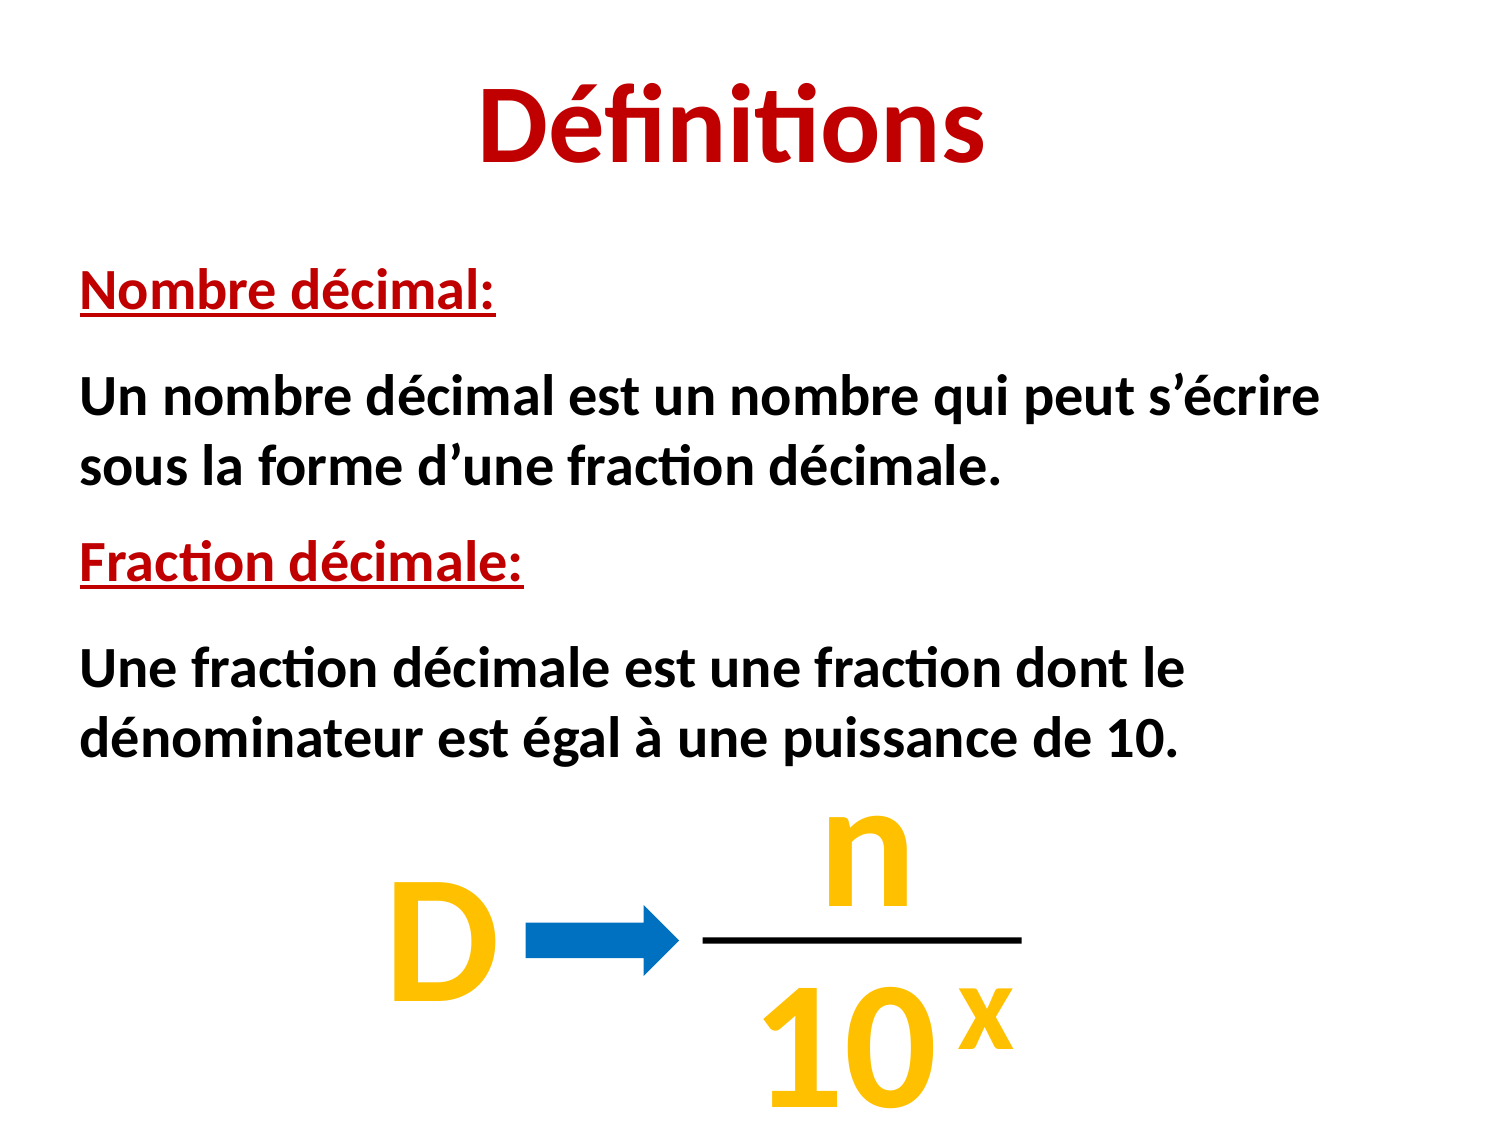

Définitions
Nombre décimal:
Un nombre décimal est un nombre qui peut s’écrire sous la forme d’une fraction décimale.
Fraction décimale:
Une fraction décimale est une fraction dont le dénominateur est égal à une puissance de 10.
n
D
10
x